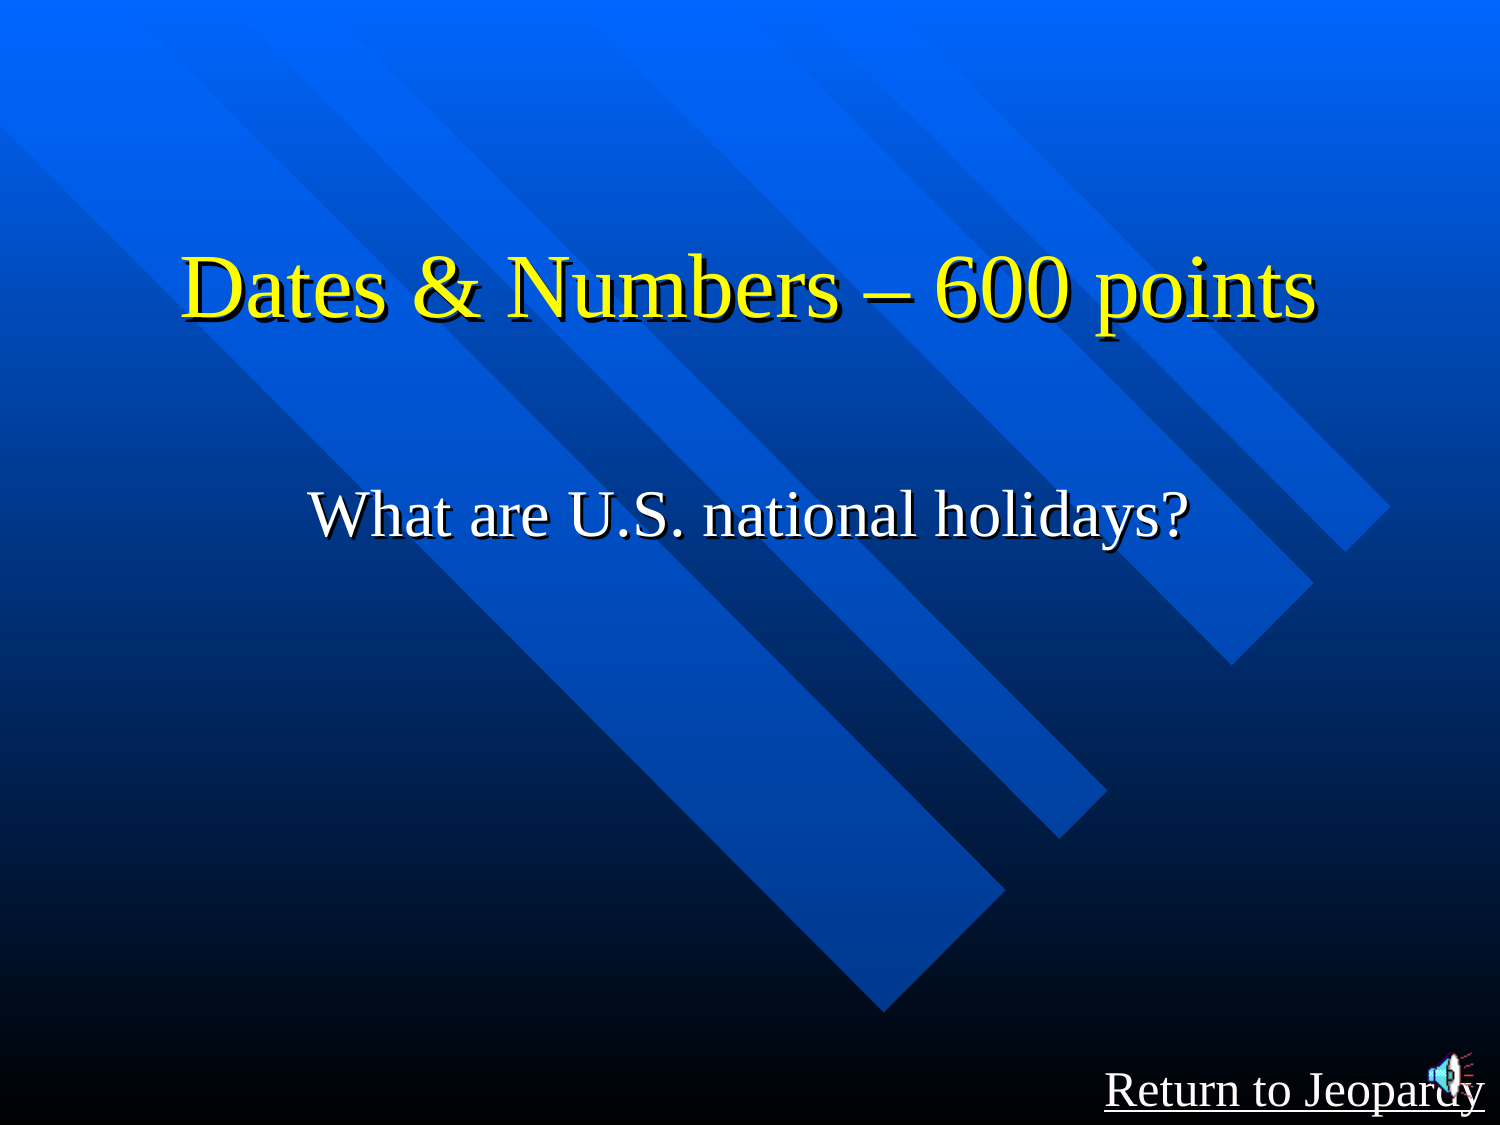

# Dates & Numbers – 600 points
What are U.S. national holidays?
Return to Jeopardy